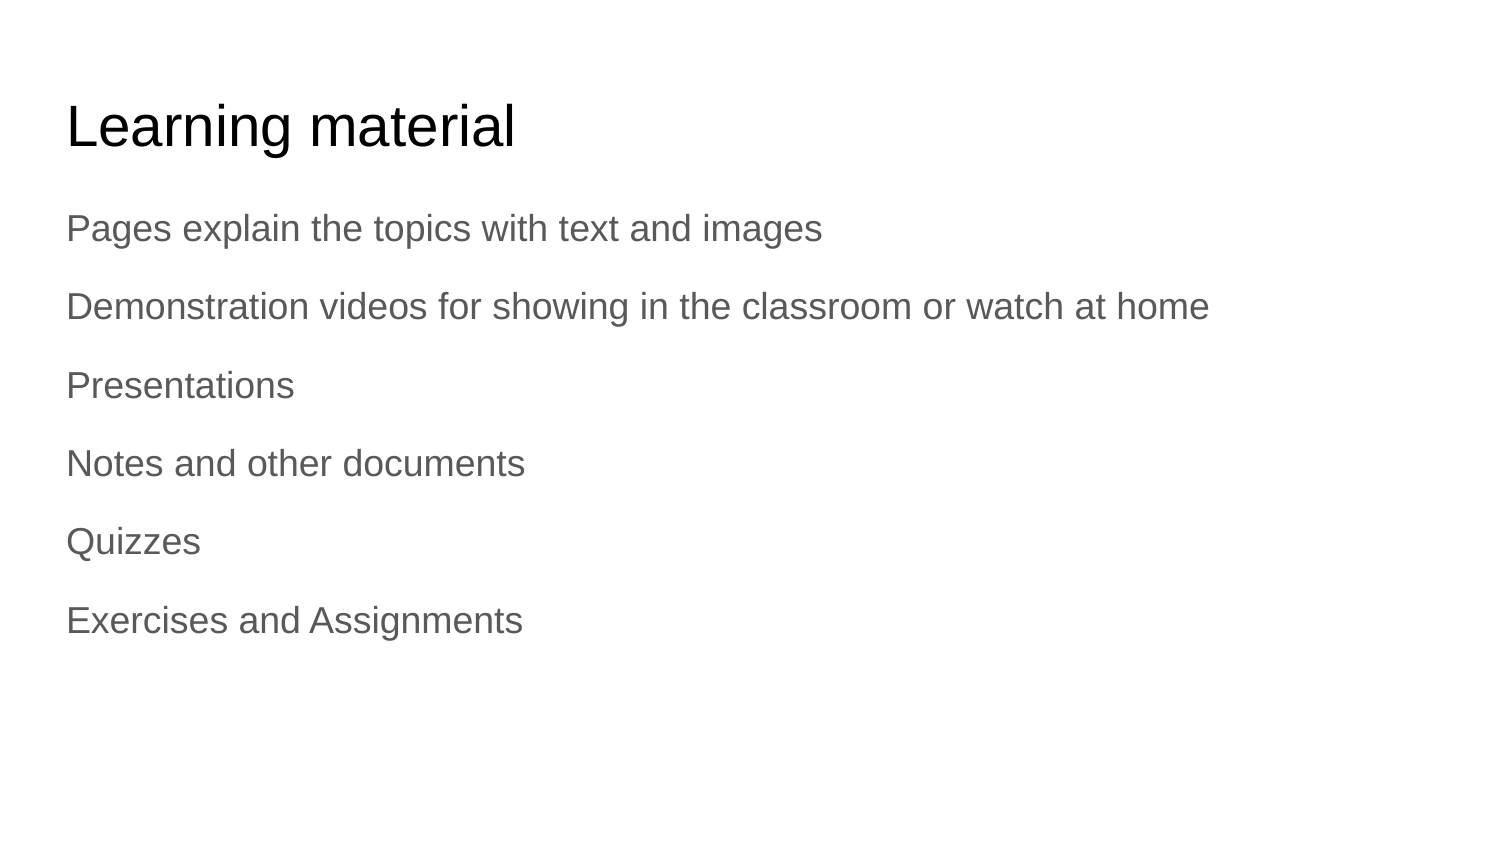

# Learning material
Pages explain the topics with text and images
Demonstration videos for showing in the classroom or watch at home
Presentations
Notes and other documents
Quizzes
Exercises and Assignments